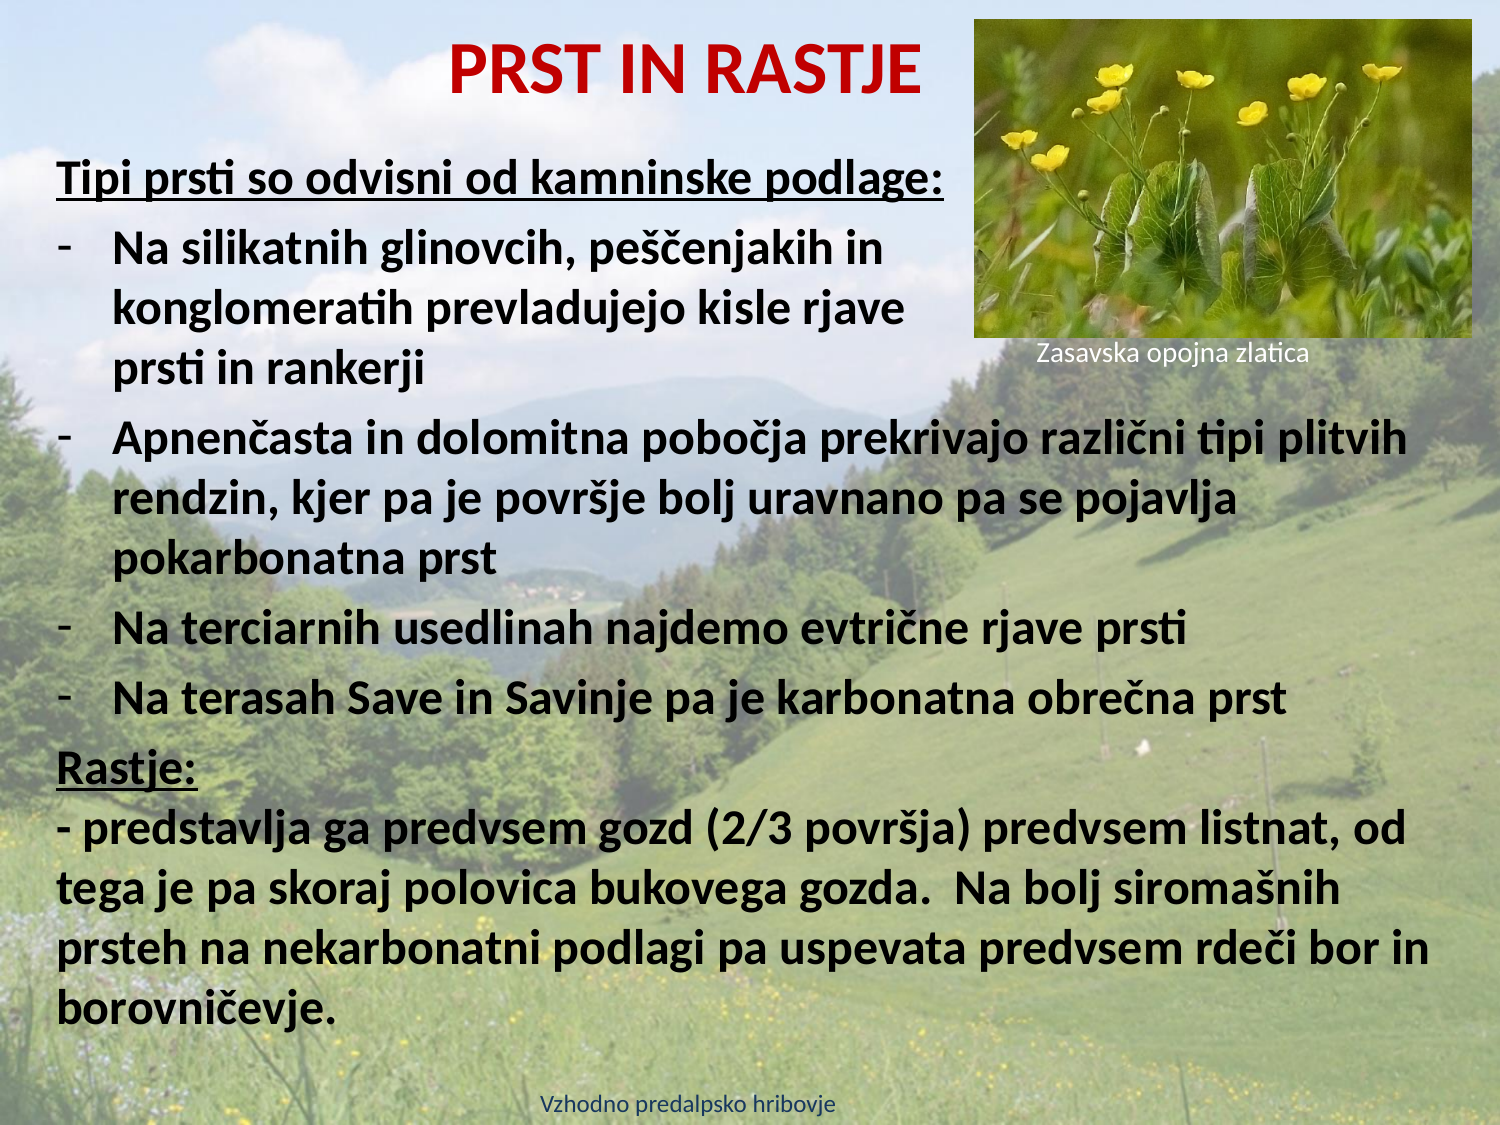

# Prst in rastje
Tipi prsti so odvisni od kamninske podlage:
Na silikatnih glinovcih, peščenjakih in
konglomeratih prevladujejo kisle rjave
prsti in rankerji
Apnenčasta in dolomitna pobočja prekrivajo različni tipi plitvih rendzin, kjer pa je površje bolj uravnano pa se pojavlja pokarbonatna prst
Na terciarnih usedlinah najdemo evtrične rjave prsti
Na terasah Save in Savinje pa je karbonatna obrečna prst
Rastje:
- predstavlja ga predvsem gozd (2/3 površja) predvsem listnat, od tega je pa skoraj polovica bukovega gozda. Na bolj siromašnih prsteh na nekarbonatni podlagi pa uspevata predvsem rdeči bor in borovničevje.
Zasavska opojna zlatica
Vzhodno predalpsko hribovje